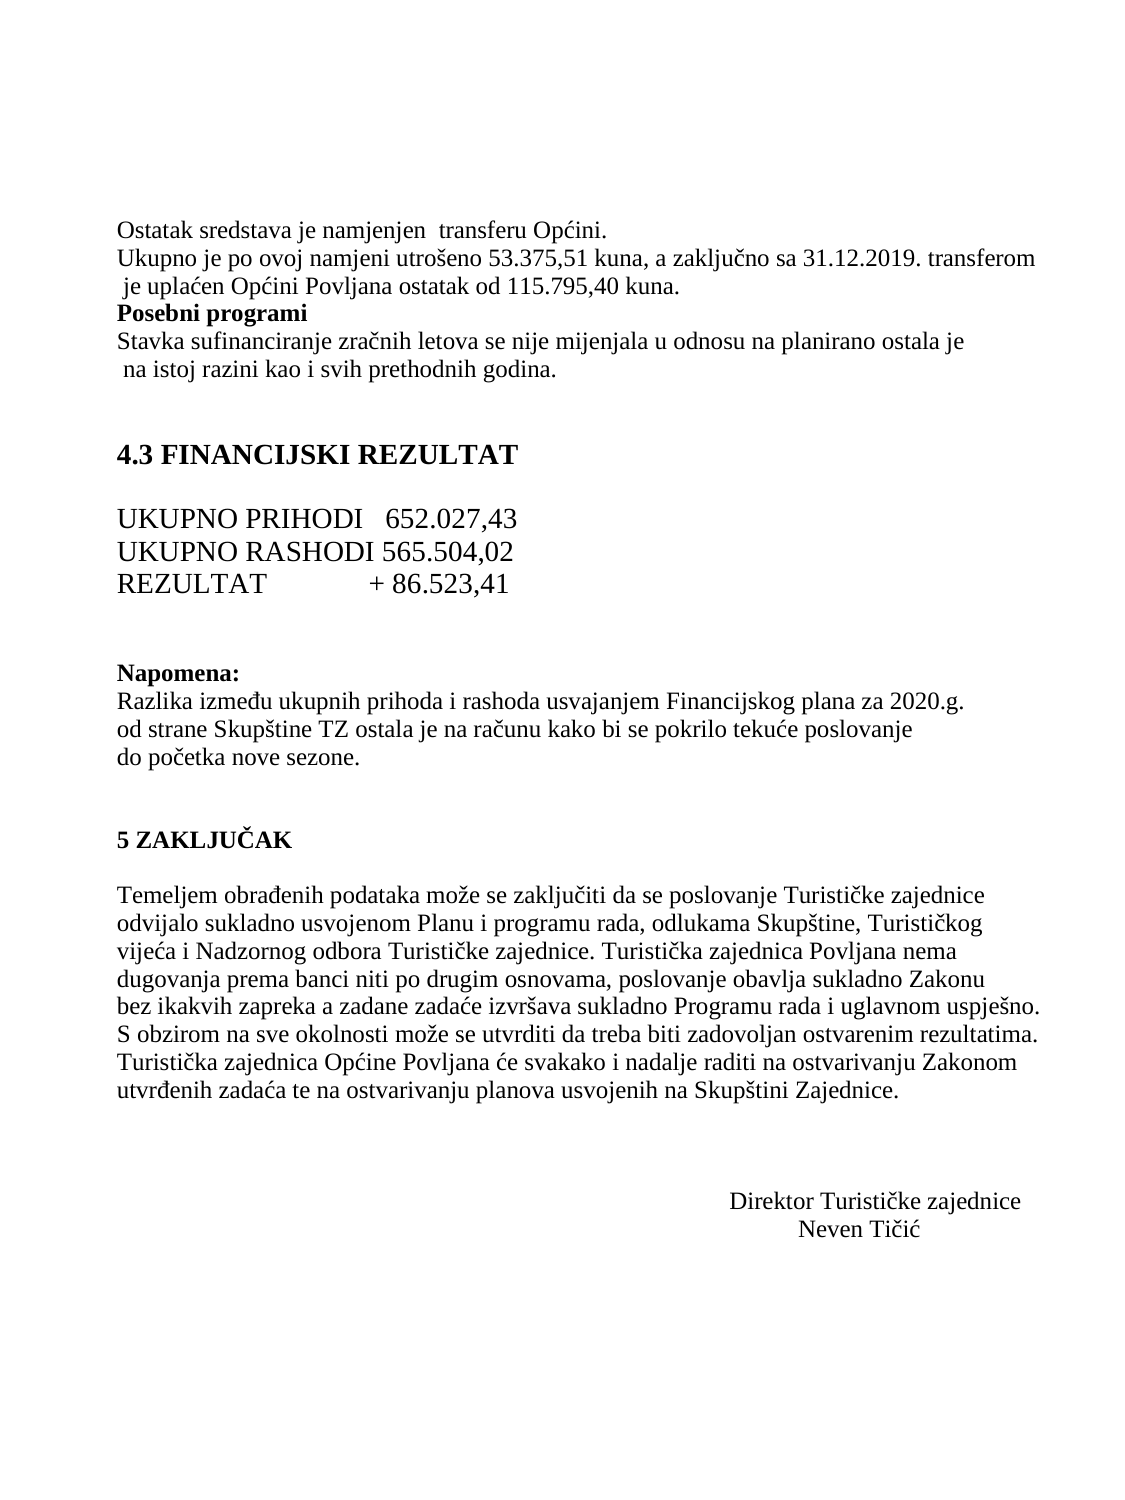

Ostatak sredstava je namjenjen transferu Općini.
Ukupno je po ovoj namjeni utrošeno 53.375,51 kuna, a zaključno sa 31.12.2019. transferom
 je uplaćen Općini Povljana ostatak od 115.795,40 kuna.
Posebni programi
Stavka sufinanciranje zračnih letova se nije mijenjala u odnosu na planirano ostala je
 na istoj razini kao i svih prethodnih godina.
4.3 FINANCIJSKI REZULTAT
UKUPNO PRIHODI 652.027,43
UKUPNO RASHODI 565.504,02
REZULTAT + 86.523,41
Napomena:
Razlika između ukupnih prihoda i rashoda usvajanjem Financijskog plana za 2020.g.
od strane Skupštine TZ ostala je na računu kako bi se pokrilo tekuće poslovanje
do početka nove sezone.
5 ZAKLJUČAK
Temeljem obrađenih podataka može se zaključiti da se poslovanje Turističke zajednice
odvijalo sukladno usvojenom Planu i programu rada, odlukama Skupštine, Turističkog
vijeća i Nadzornog odbora Turističke zajednice. Turistička zajednica Povljana nema
dugovanja prema banci niti po drugim osnovama, poslovanje obavlja sukladno Zakonu
bez ikakvih zapreka a zadane zadaće izvršava sukladno Programu rada i uglavnom uspješno.
S obzirom na sve okolnosti može se utvrditi da treba biti zadovoljan ostvarenim rezultatima.
Turistička zajednica Općine Povljana će svakako i nadalje raditi na ostvarivanju Zakonom
utvrđenih zadaća te na ostvarivanju planova usvojenih na Skupštini Zajednice.
 Direktor Turističke zajednice
 Neven Tičić